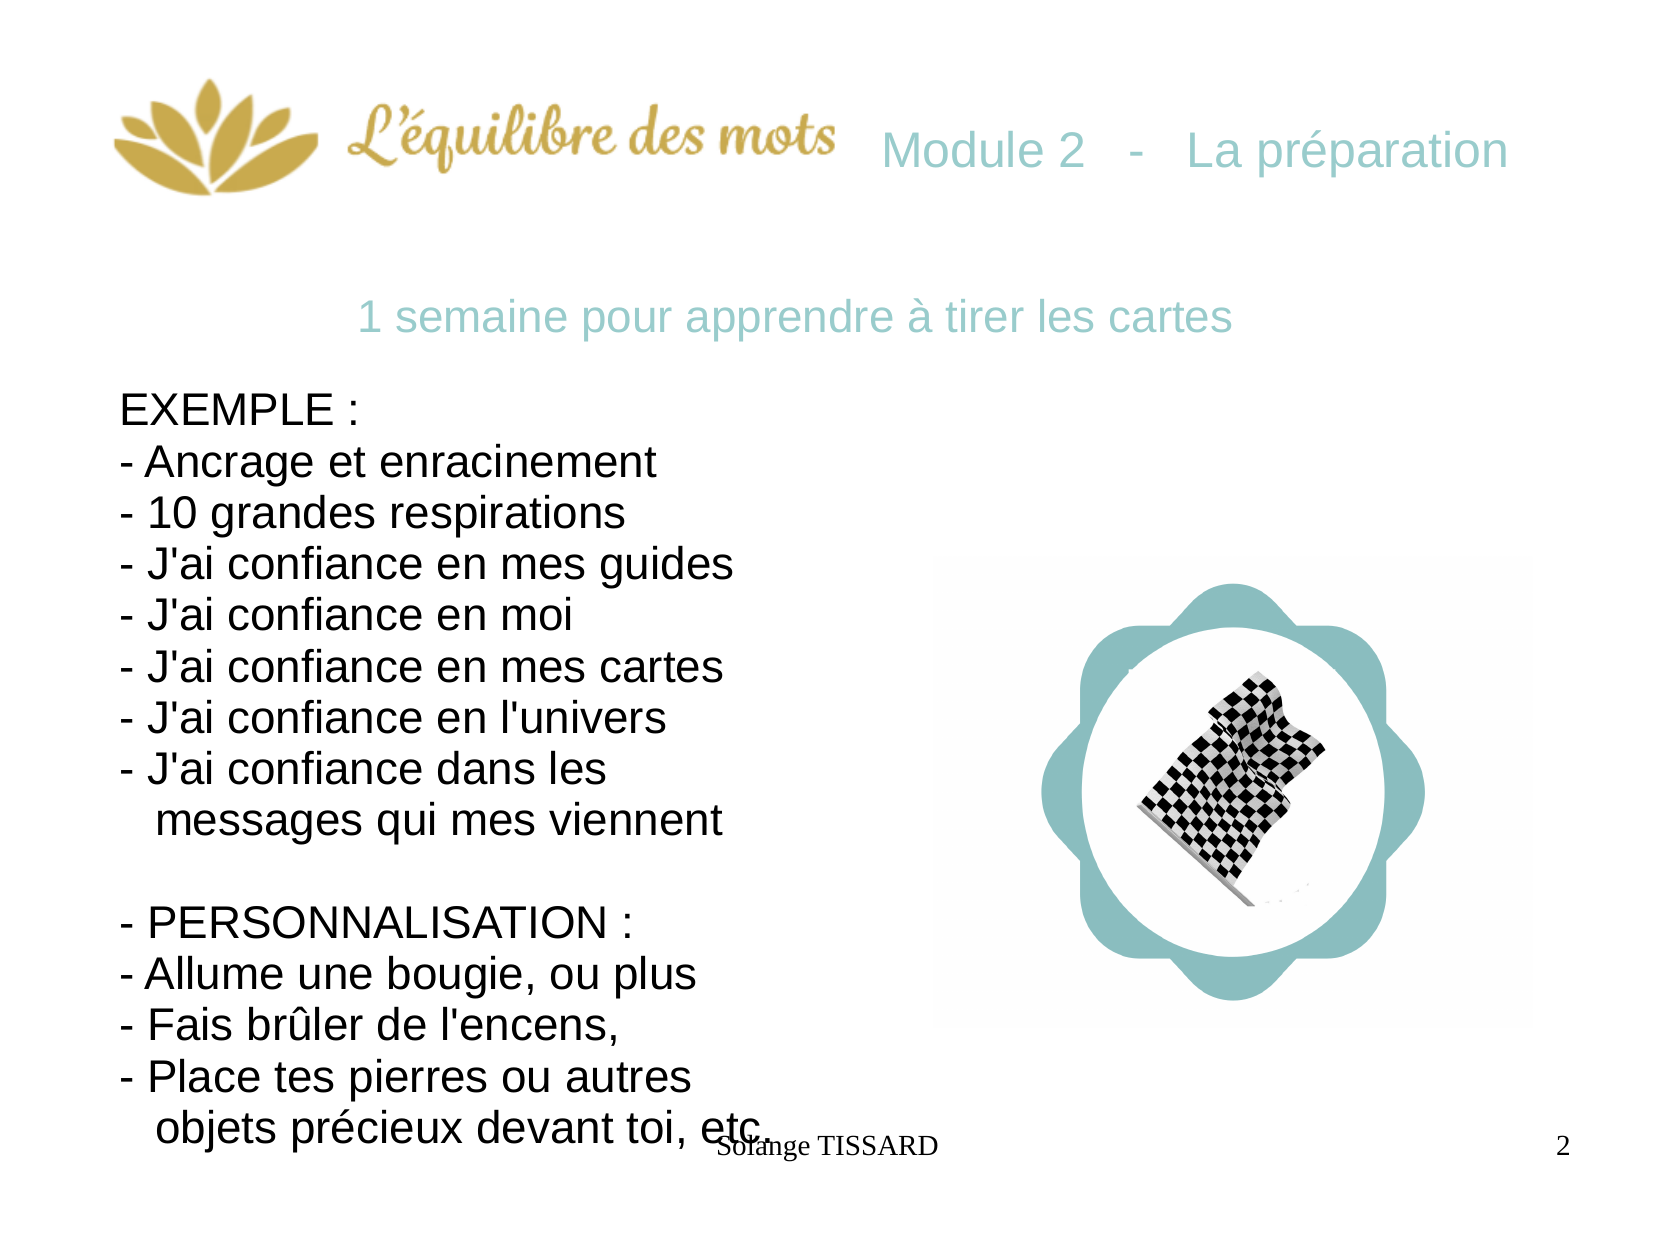

# Module 2 - La préparation
1 semaine pour apprendre à tirer les cartes
EXEMPLE :
- Ancrage et enracinement
- 10 grandes respirations
- J'ai confiance en mes guides
- J'ai confiance en moi
- J'ai confiance en mes cartes
- J'ai confiance en l'univers
- J'ai confiance dans les messages qui mes viennent
- PERSONNALISATION :
- Allume une bougie, ou plus
- Fais brûler de l'encens,
- Place tes pierres ou autres objets précieux devant toi, etc.
Solange TISSARD
2